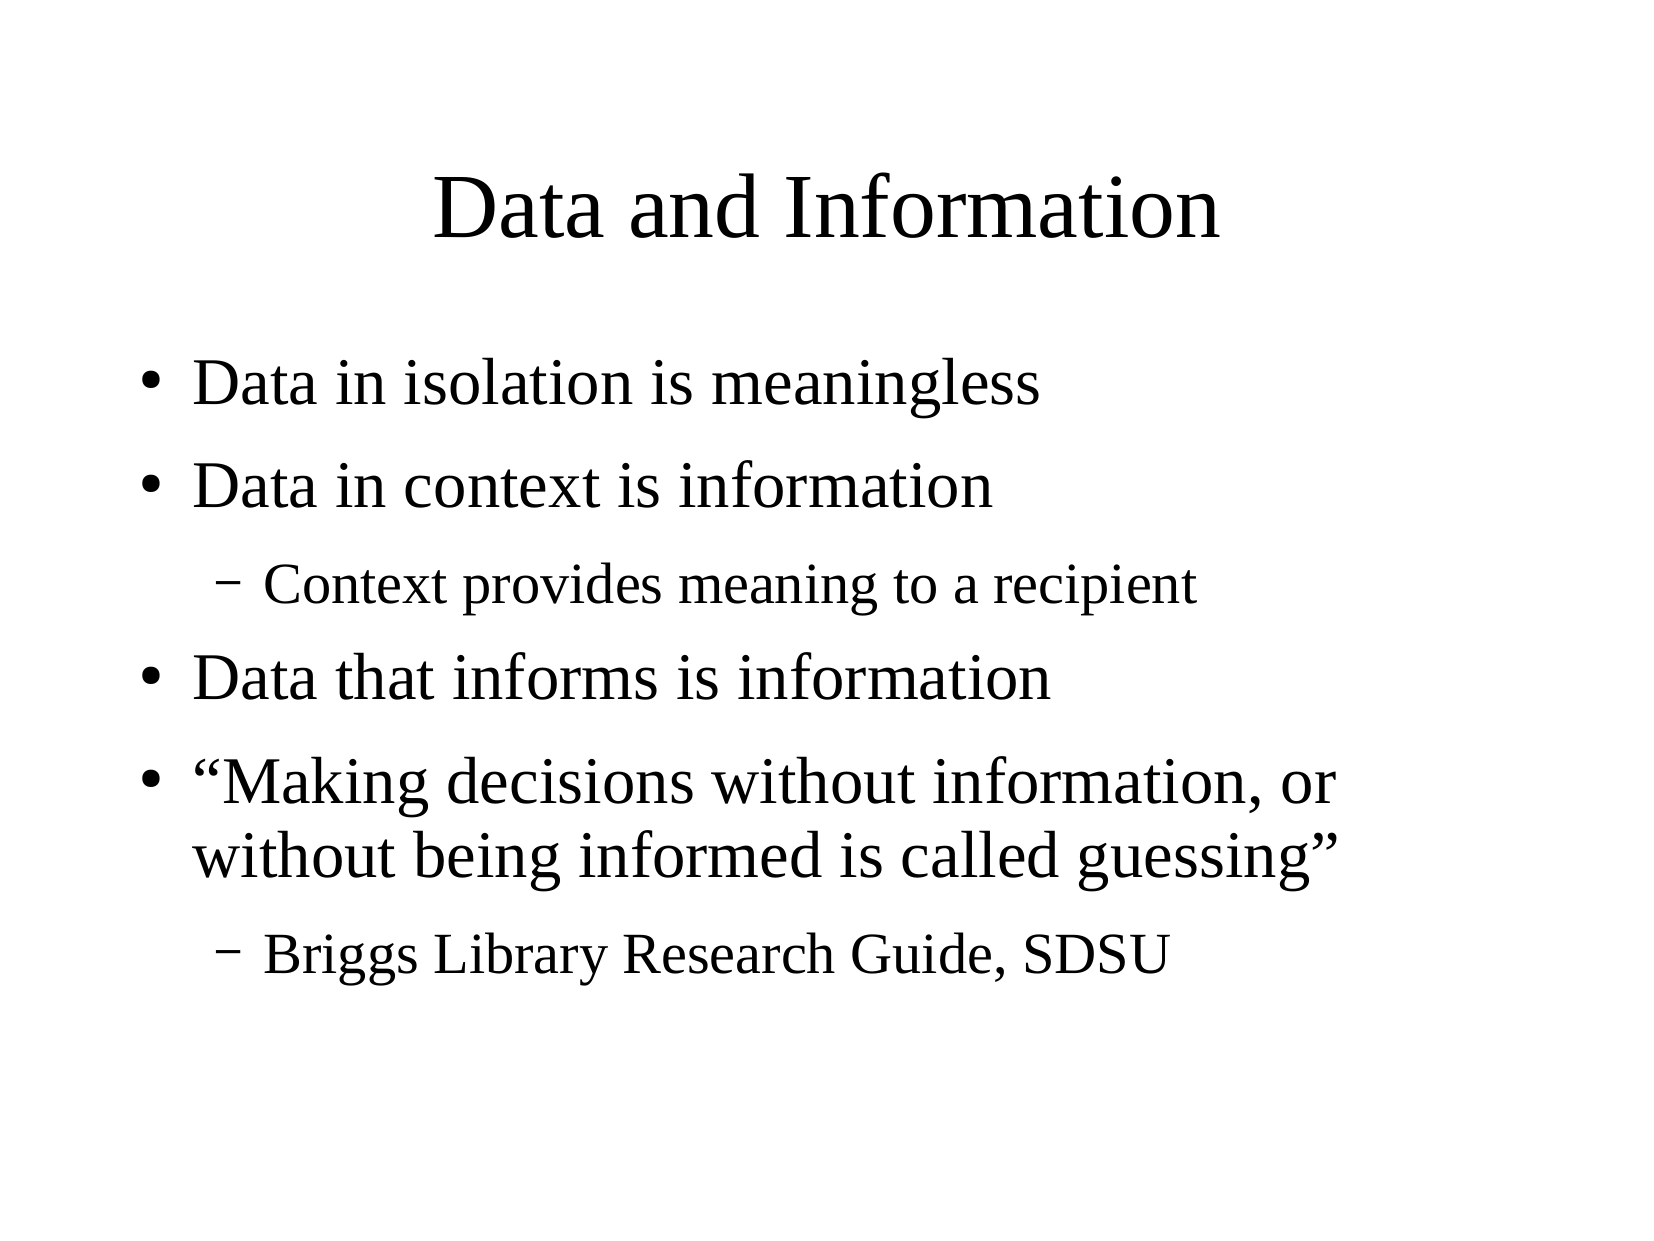

# Data and Information
Data in isolation is meaningless
Data in context is information
Context provides meaning to a recipient
Data that informs is information
“Making decisions without information, or without being informed is called guessing”
Briggs Library Research Guide, SDSU